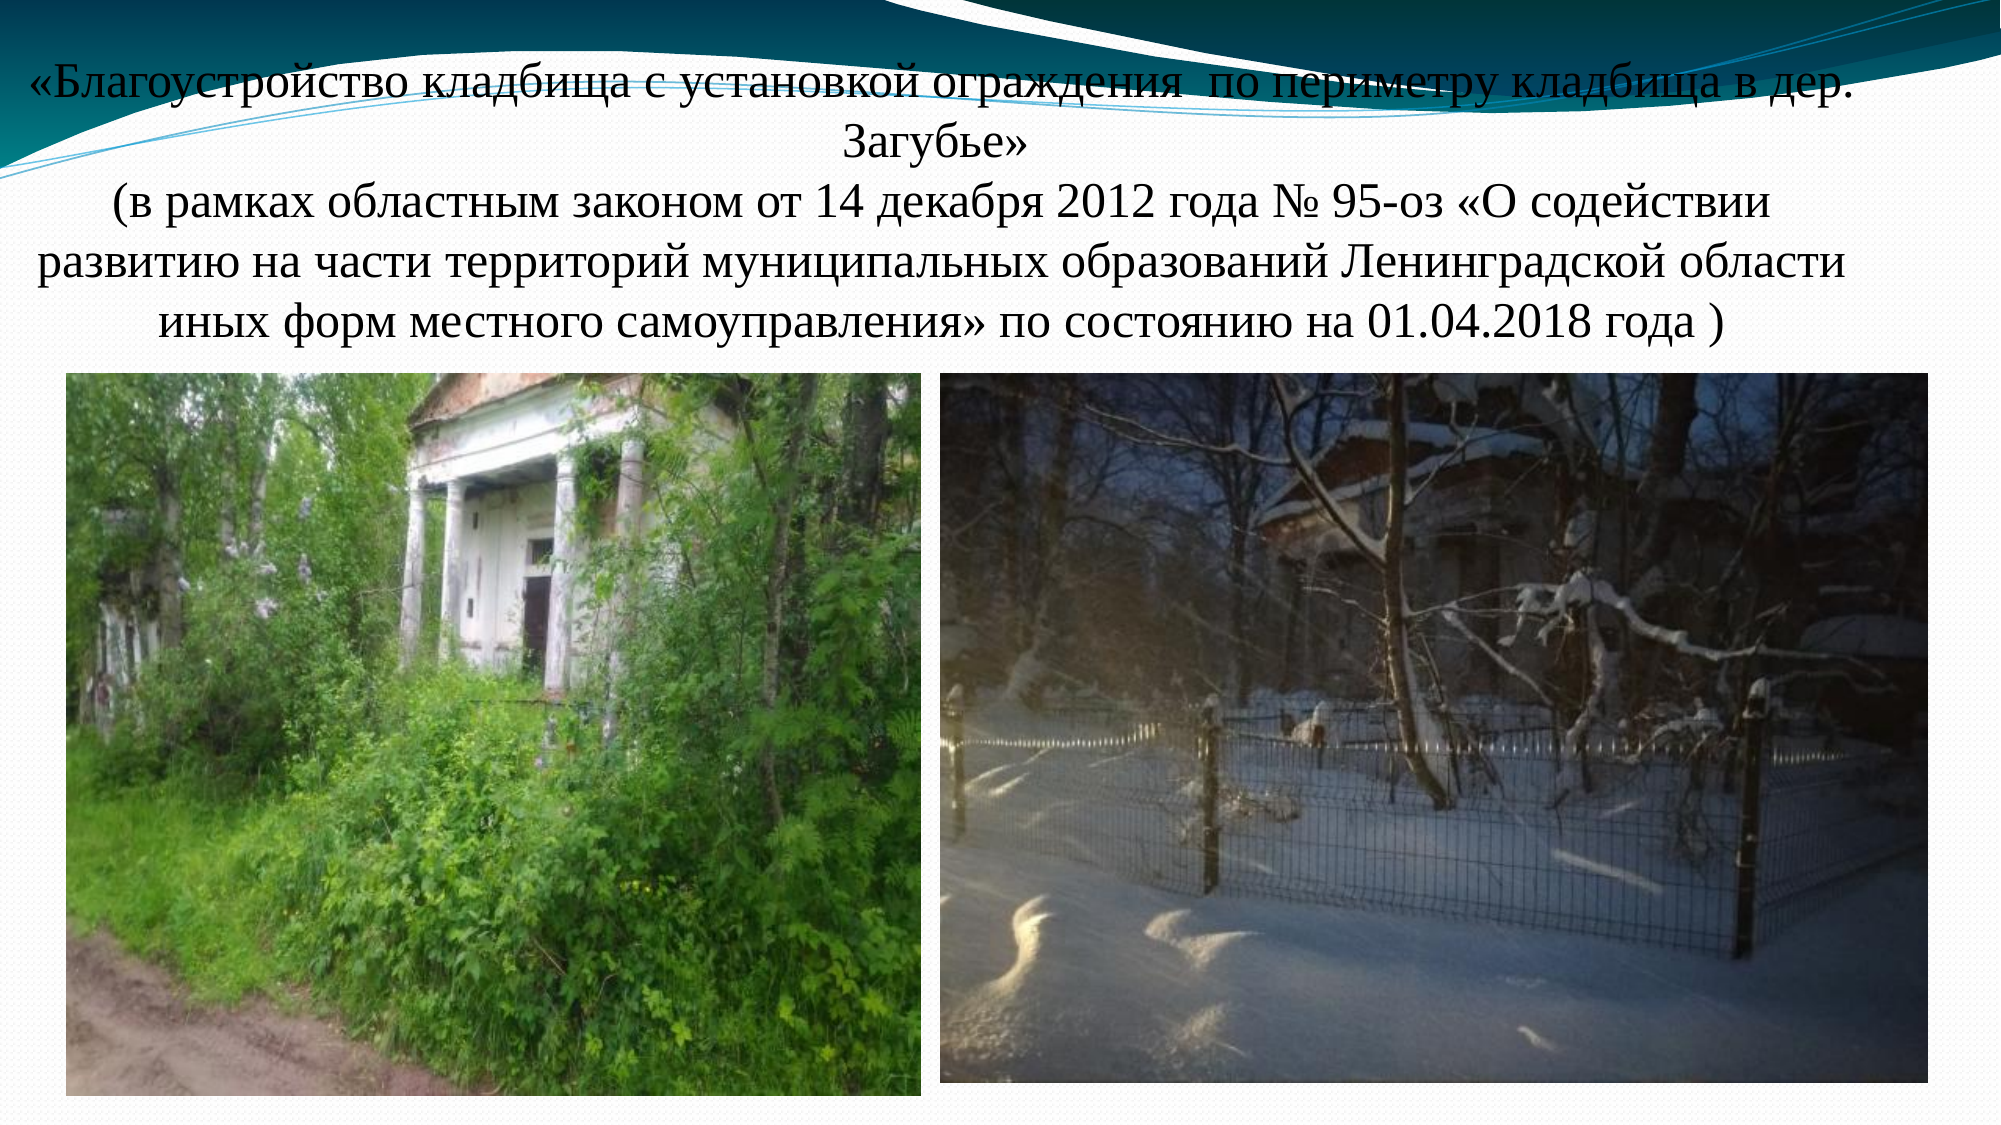

# «Благоустройство кладбища с установкой ограждения по периметру кладбища в дер. Загубье» (в рамках областным законом от 14 декабря 2012 года № 95-оз «О содействии развитию на части территорий муниципальных образований Ленинградской области иных форм местного самоуправления» по состоянию на 01.04.2018 года )